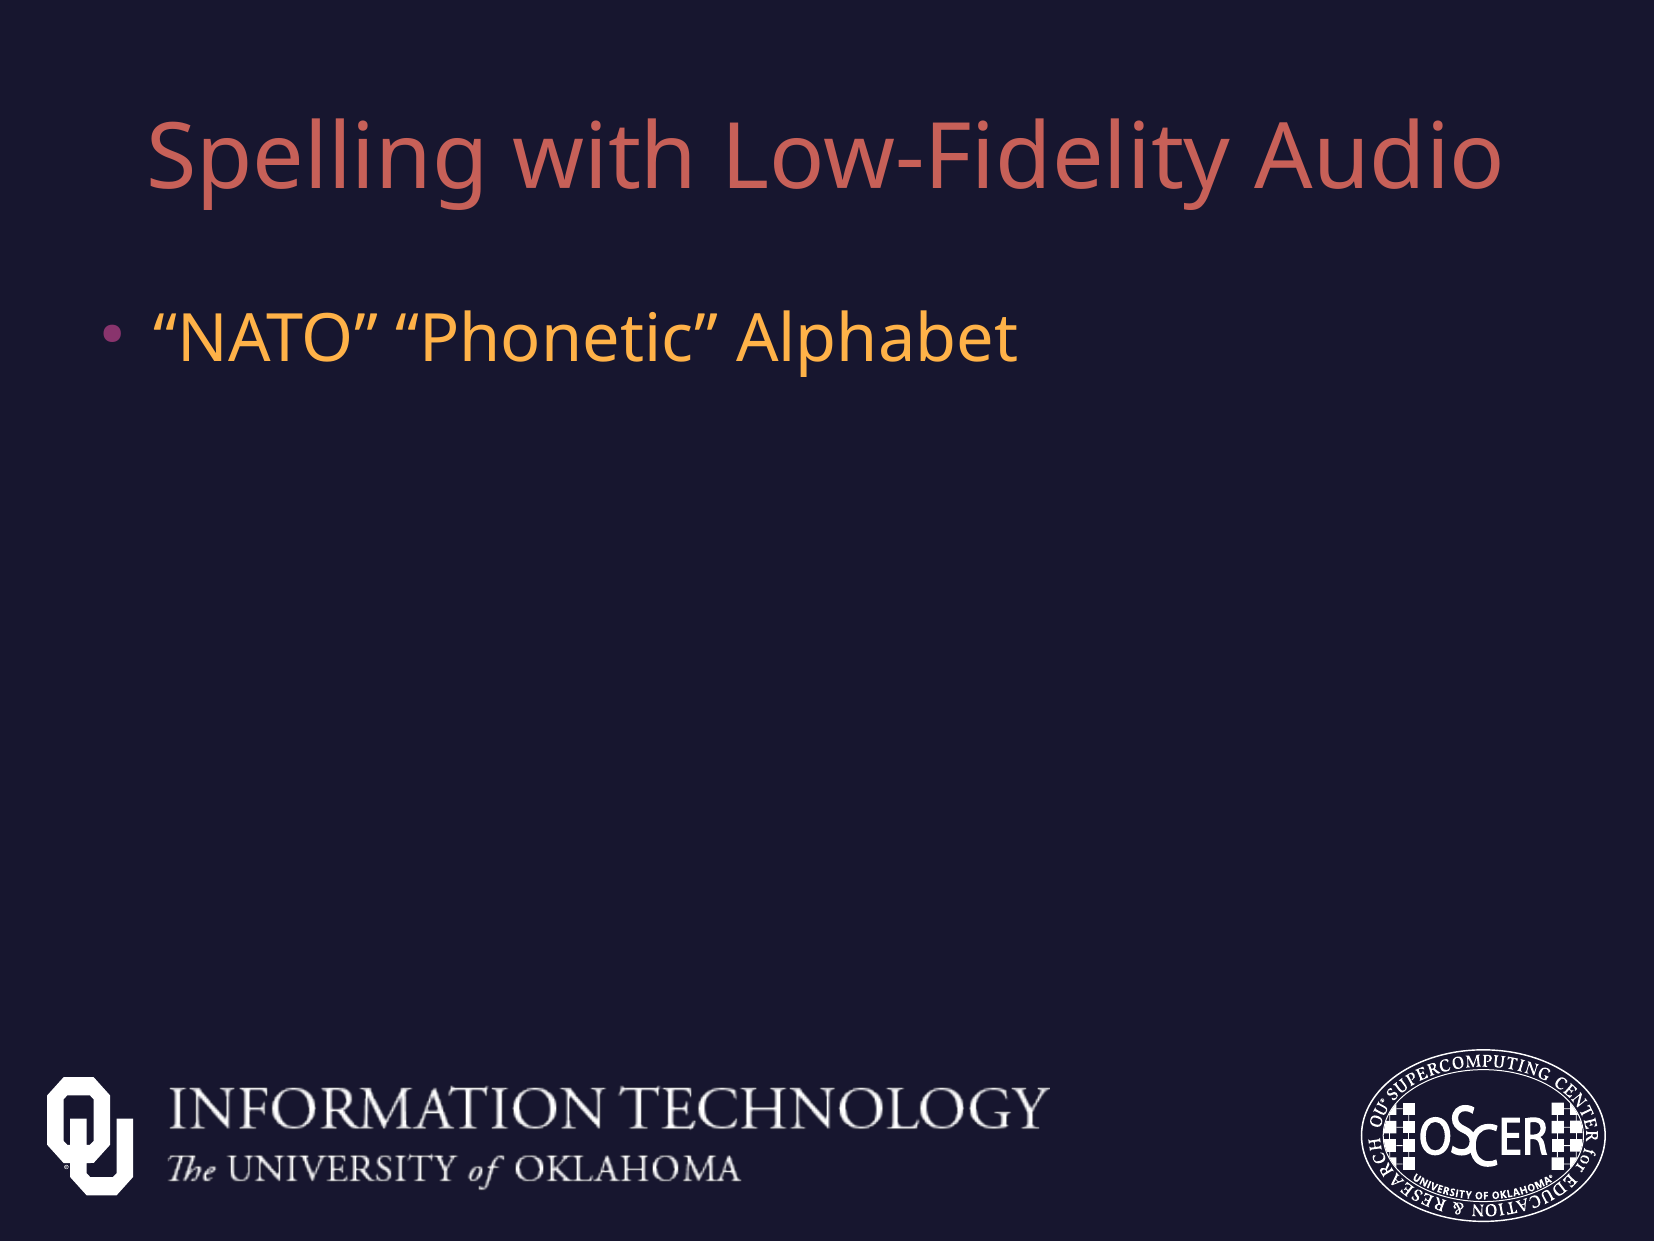

# Spelling with Low-Fidelity Audio
“NATO” “Phonetic” Alphabet